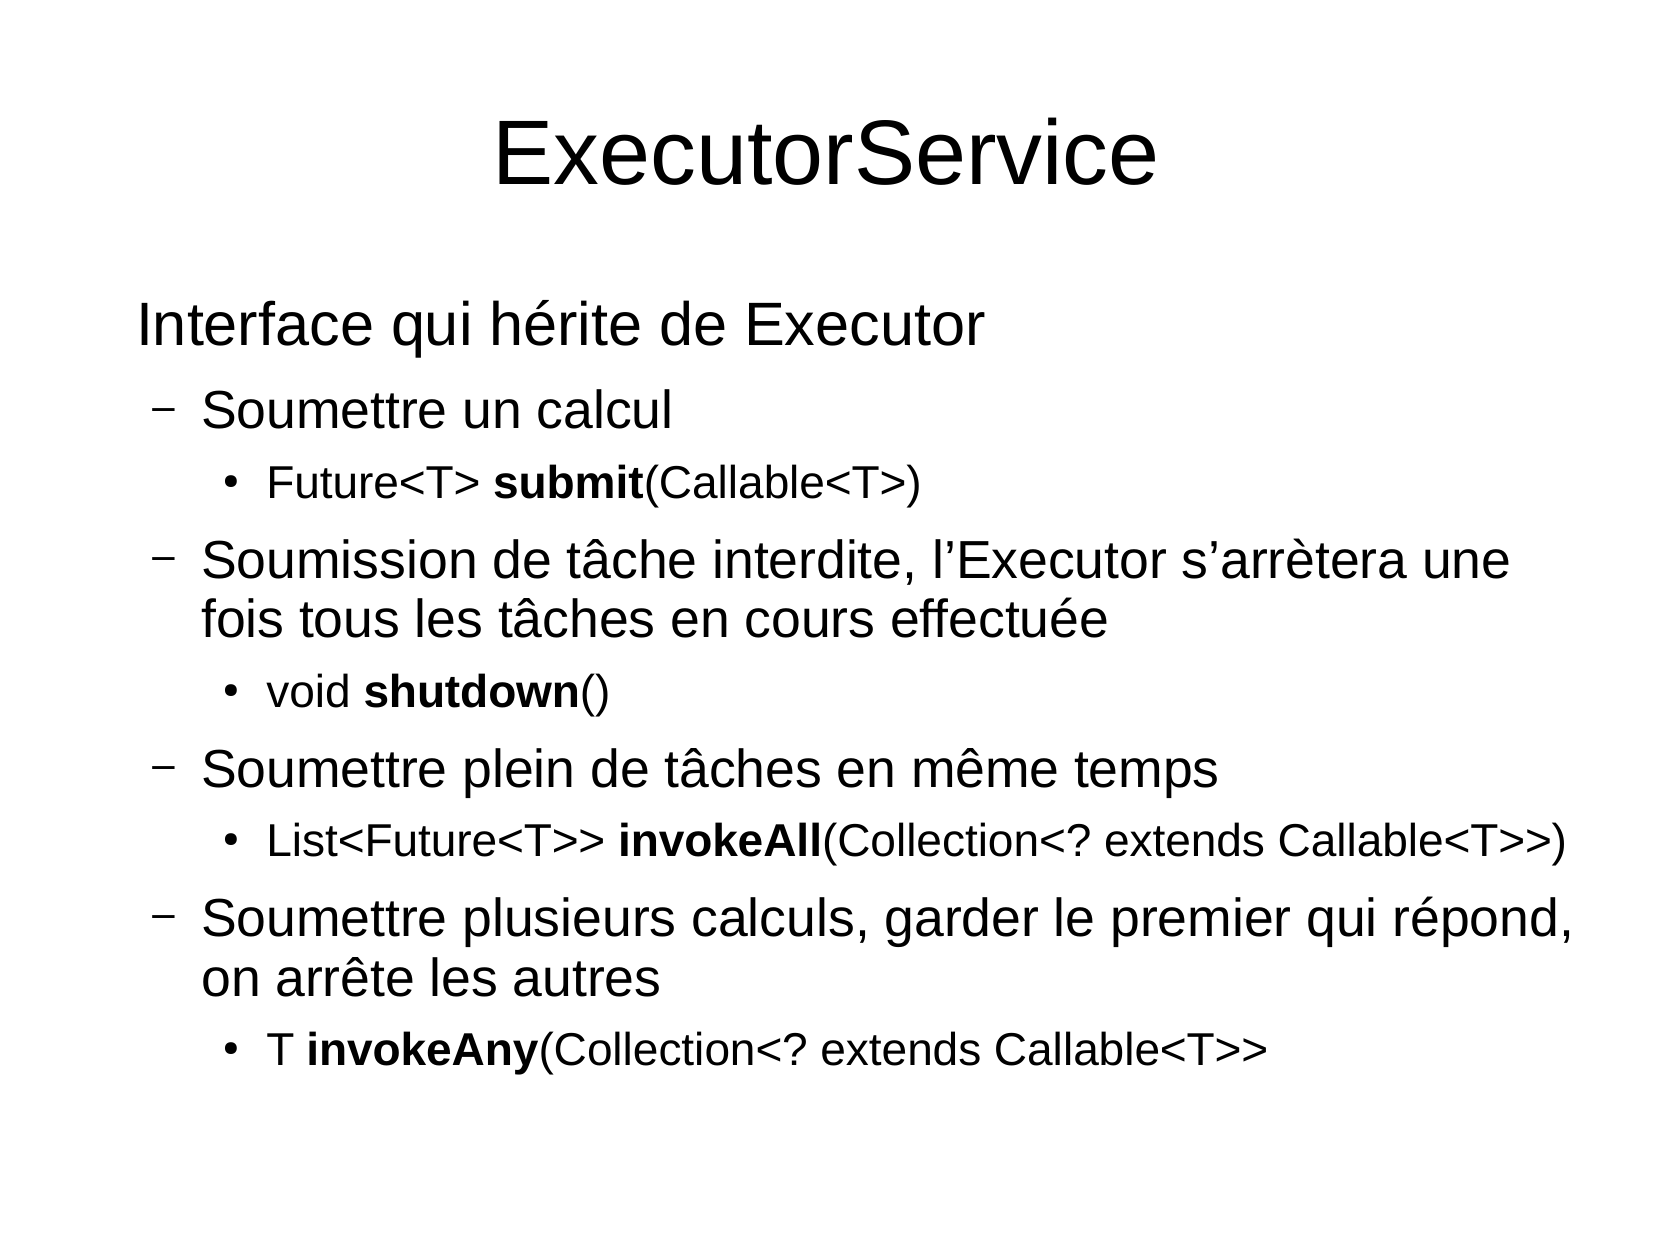

# ExecutorService
Interface qui hérite de Executor
Soumettre un calcul
Future<T> submit(Callable<T>)
Soumission de tâche interdite, l’Executor s’arrètera une fois tous les tâches en cours effectuée
void shutdown()
Soumettre plein de tâches en même temps
List<Future<T>> invokeAll(Collection<? extends Callable<T>>)
Soumettre plusieurs calculs, garder le premier qui répond, on arrête les autres
T invokeAny(Collection<? extends Callable<T>>